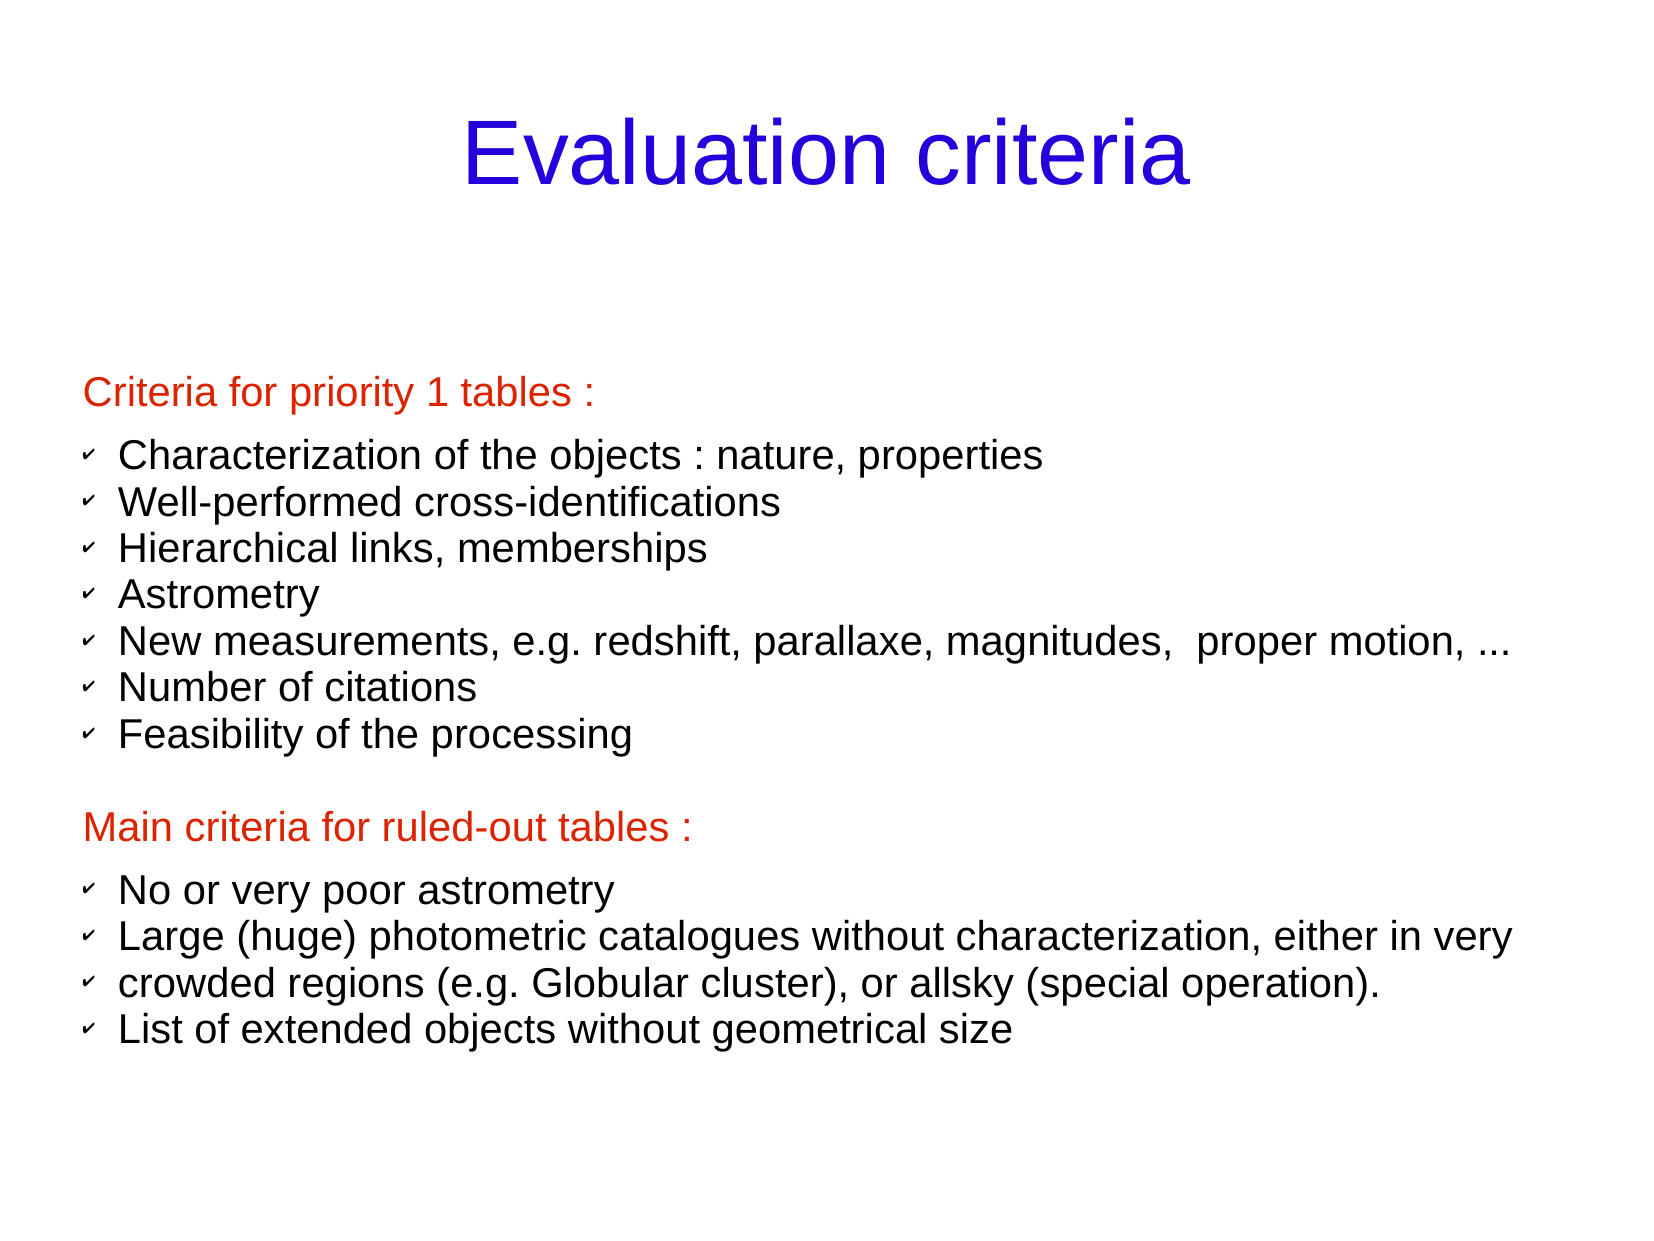

# Evaluation criteria
Criteria for priority 1 tables :
 Characterization of the objects : nature, properties
 Well-performed cross-identifications
 Hierarchical links, memberships
 Astrometry
 New measurements, e.g. redshift, parallaxe, magnitudes, proper motion, ...
 Number of citations
 Feasibility of the processing
Main criteria for ruled-out tables :
 No or very poor astrometry
 Large (huge) photometric catalogues without characterization, either in very
 crowded regions (e.g. Globular cluster), or allsky (special operation).
 List of extended objects without geometrical size